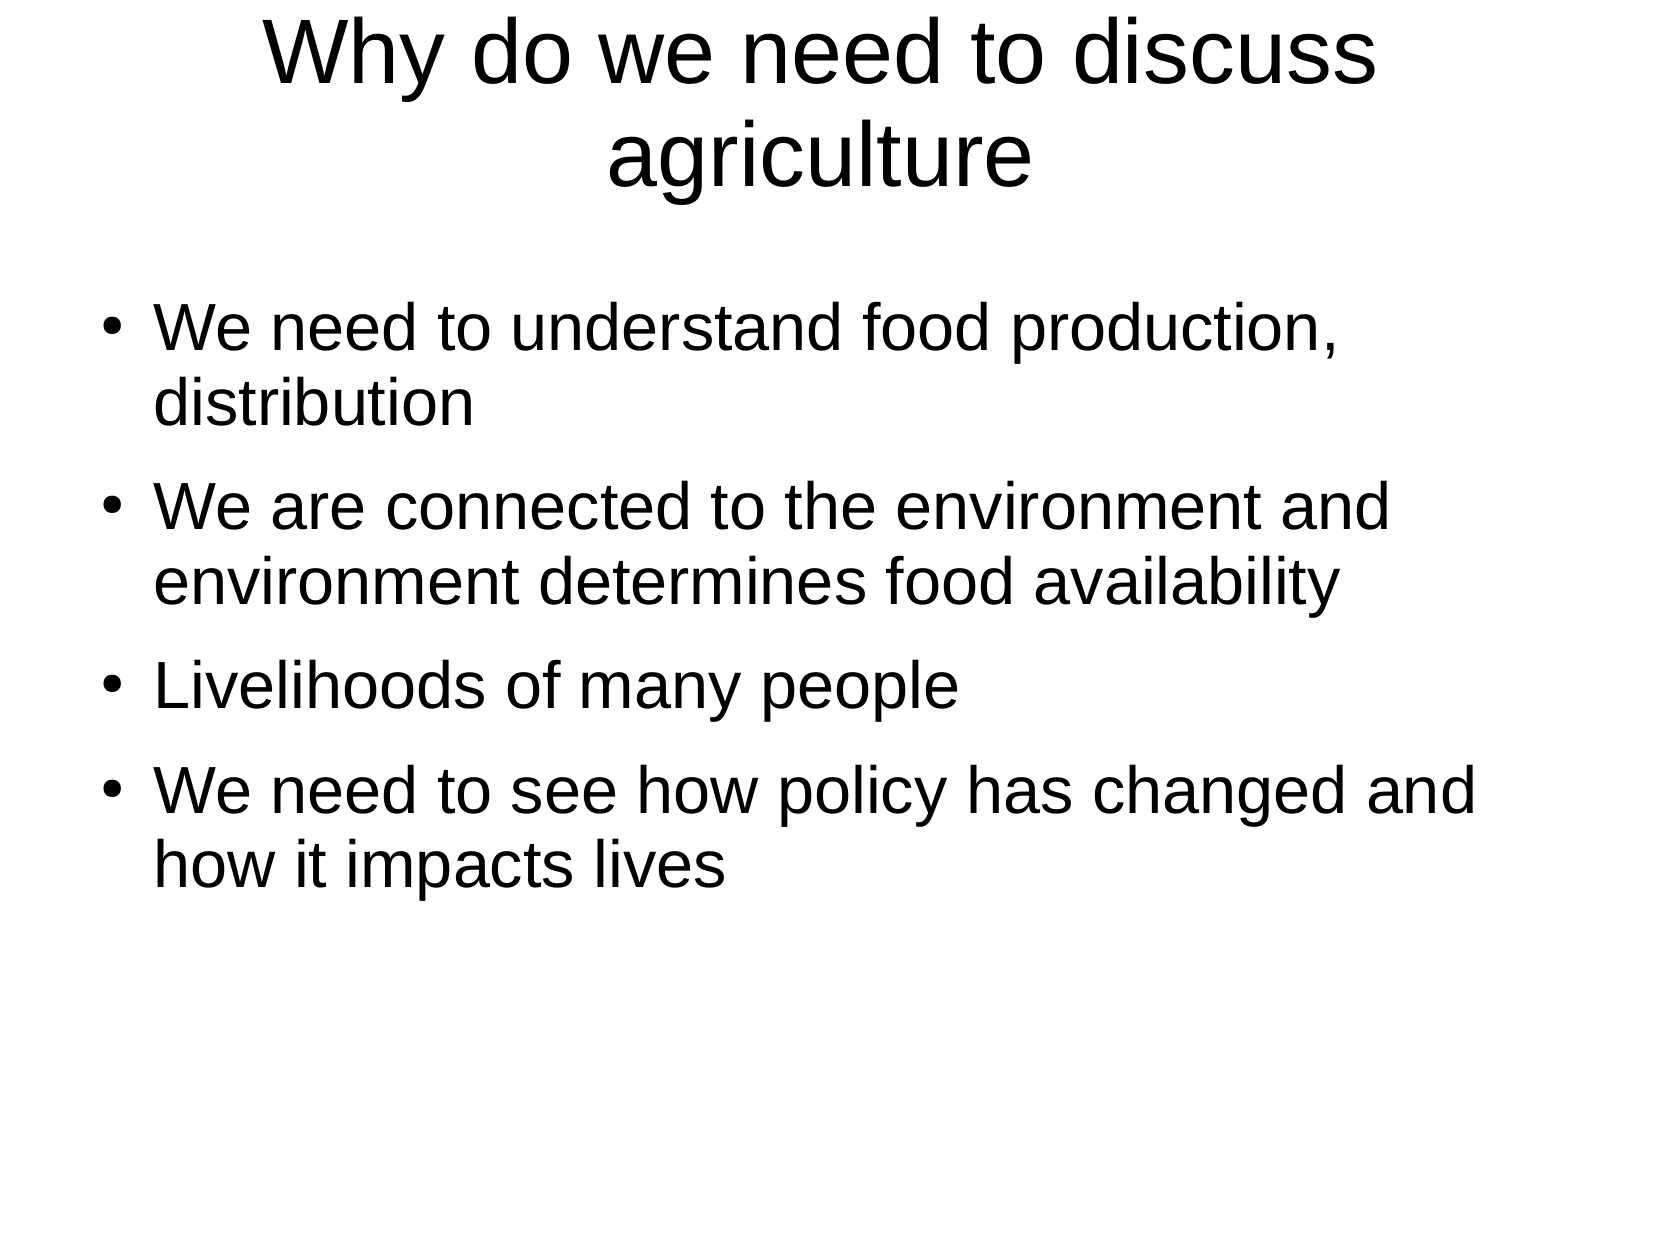

# Why do we need to discuss agriculture
We need to understand food production, distribution
We are connected to the environment and environment determines food availability
Livelihoods of many people
We need to see how policy has changed and how it impacts lives